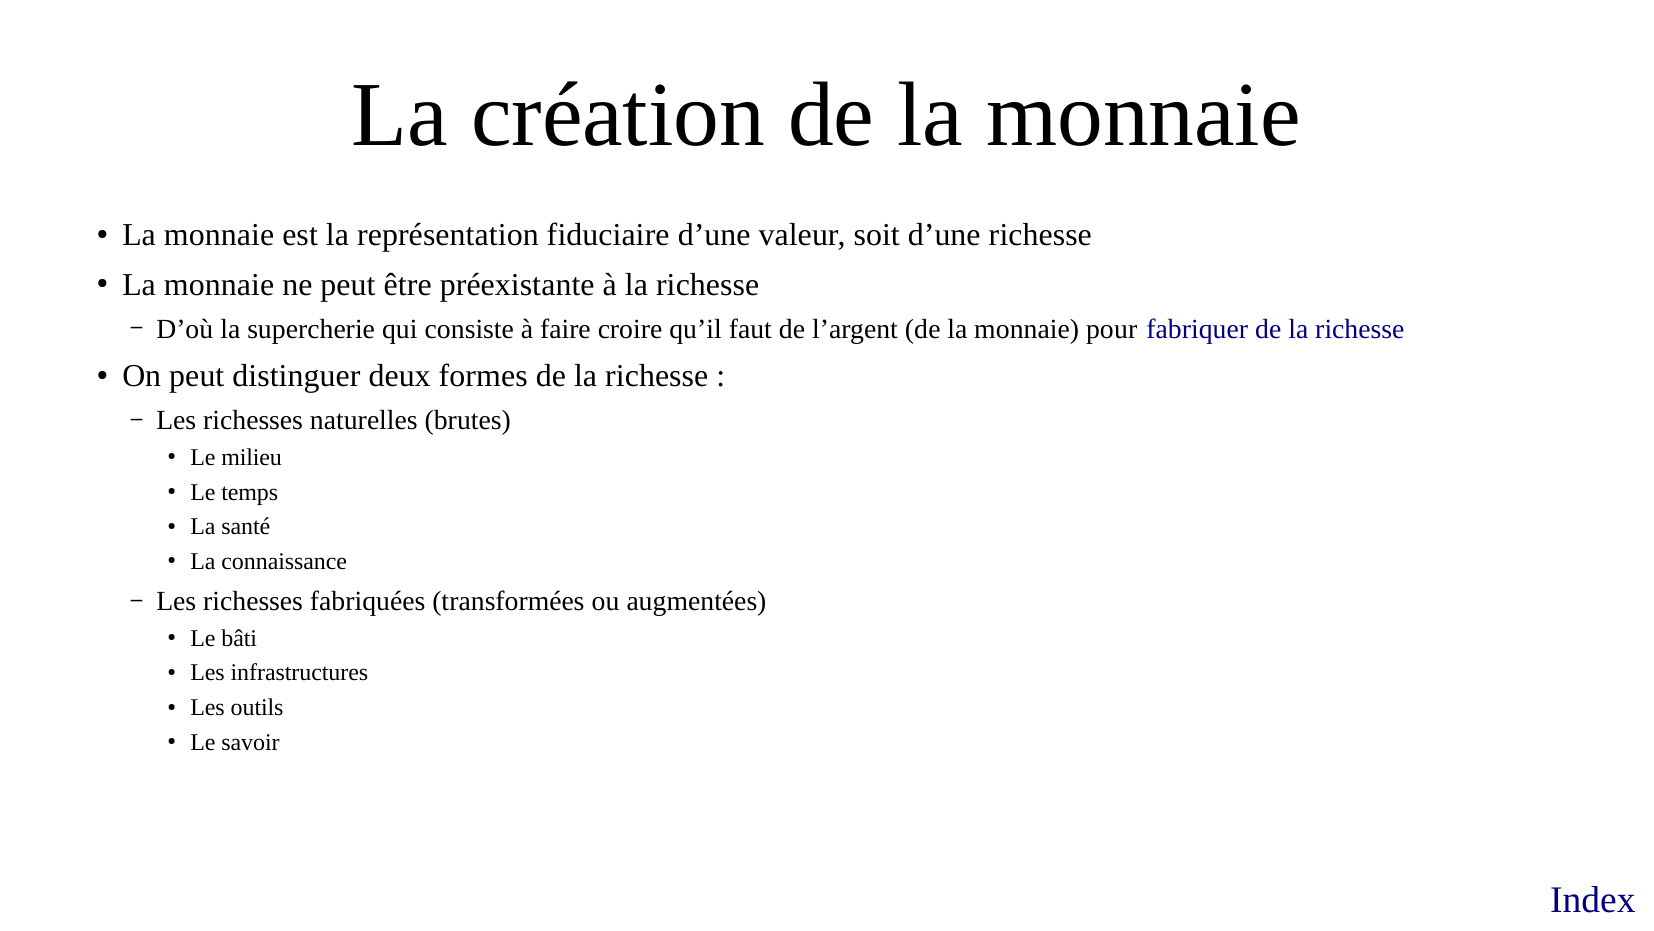

# La création de la monnaie
La monnaie est la représentation fiduciaire d’une valeur, soit d’une richesse
La monnaie ne peut être préexistante à la richesse
D’où la supercherie qui consiste à faire croire qu’il faut de l’argent (de la monnaie) pour fabriquer de la richesse
On peut distinguer deux formes de la richesse :
Les richesses naturelles (brutes)
Le milieu
Le temps
La santé
La connaissance
Les richesses fabriquées (transformées ou augmentées)
Le bâti
Les infrastructures
Les outils
Le savoir